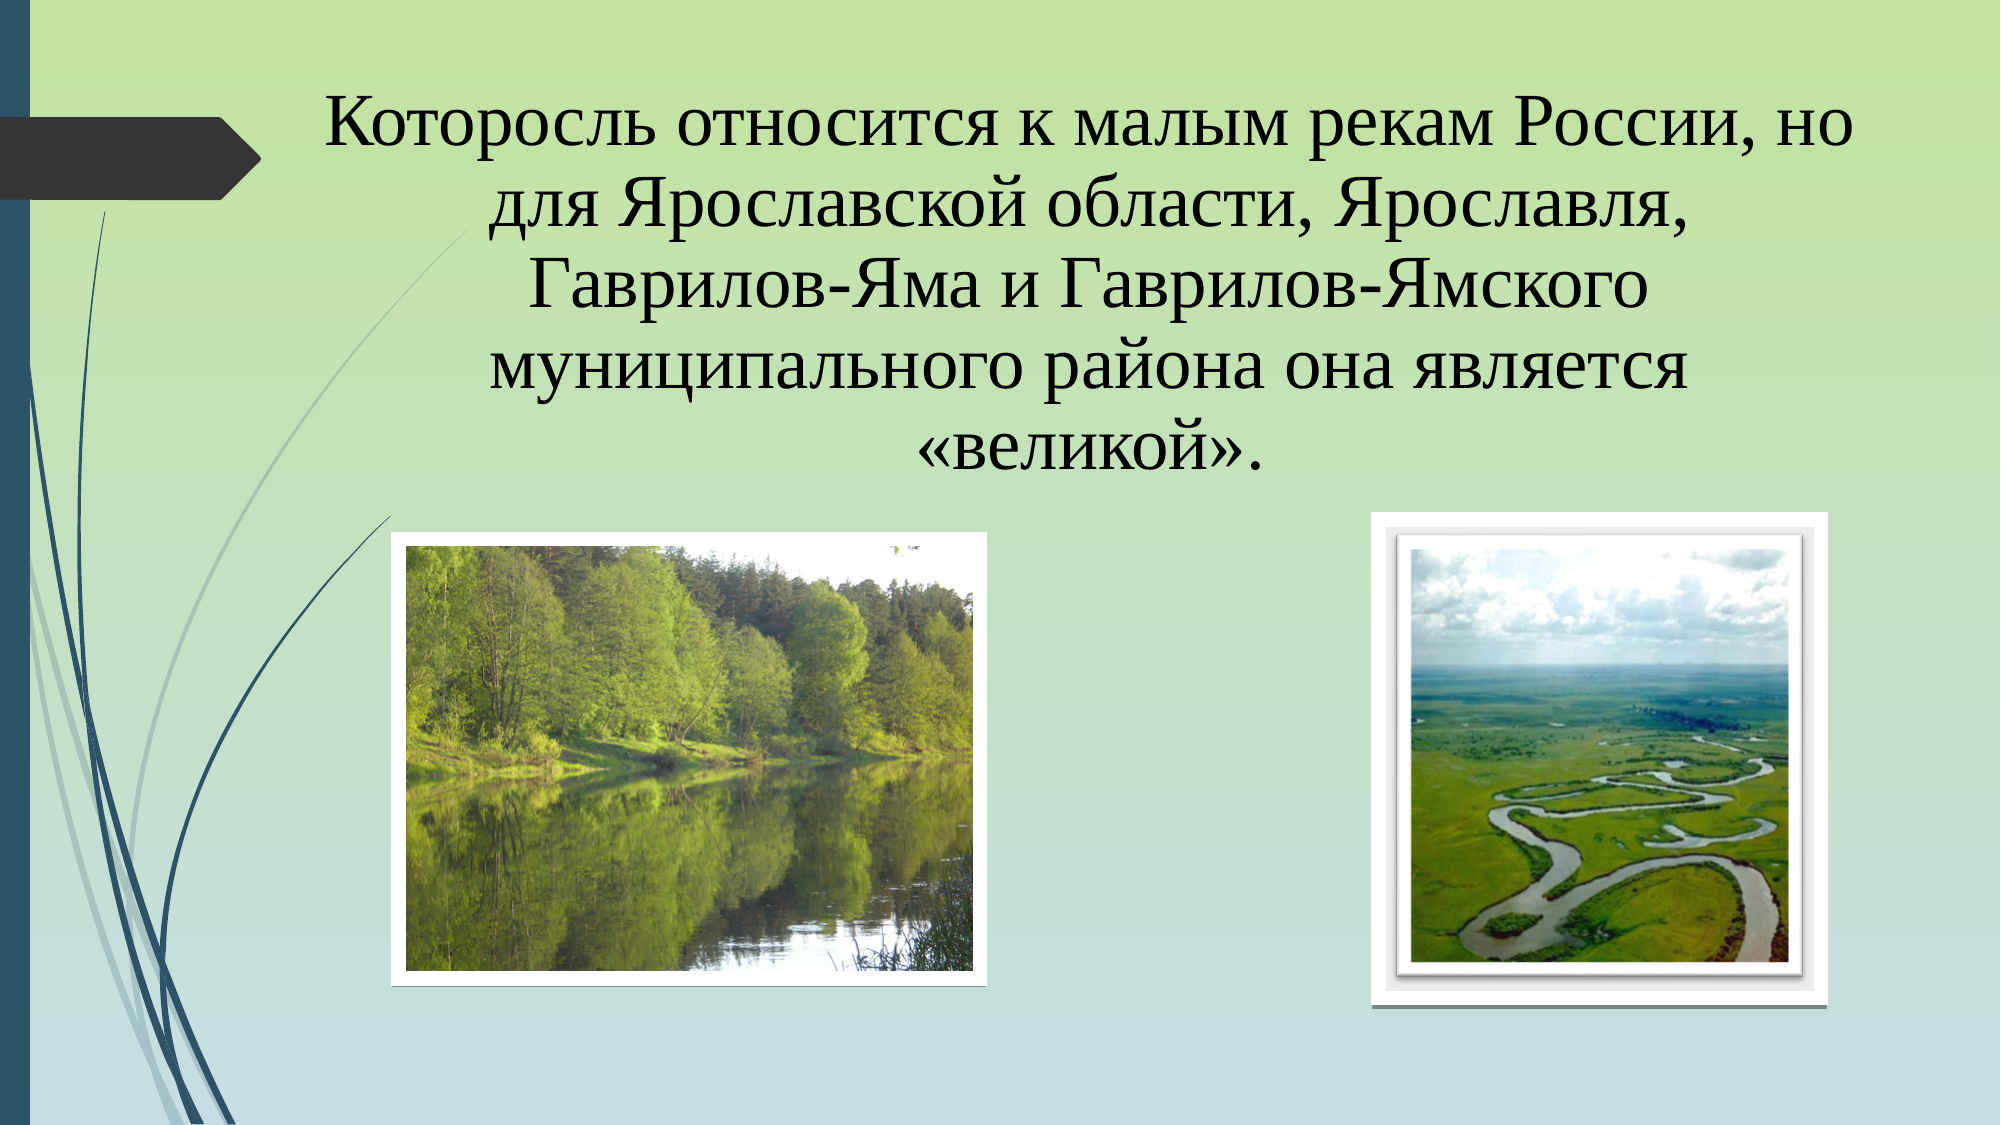

# Которосль относится к малым рекам России, но для Ярославской области, Ярославля, Гаврилов-Яма и Гаврилов-Ямского муниципального района она является «великой».